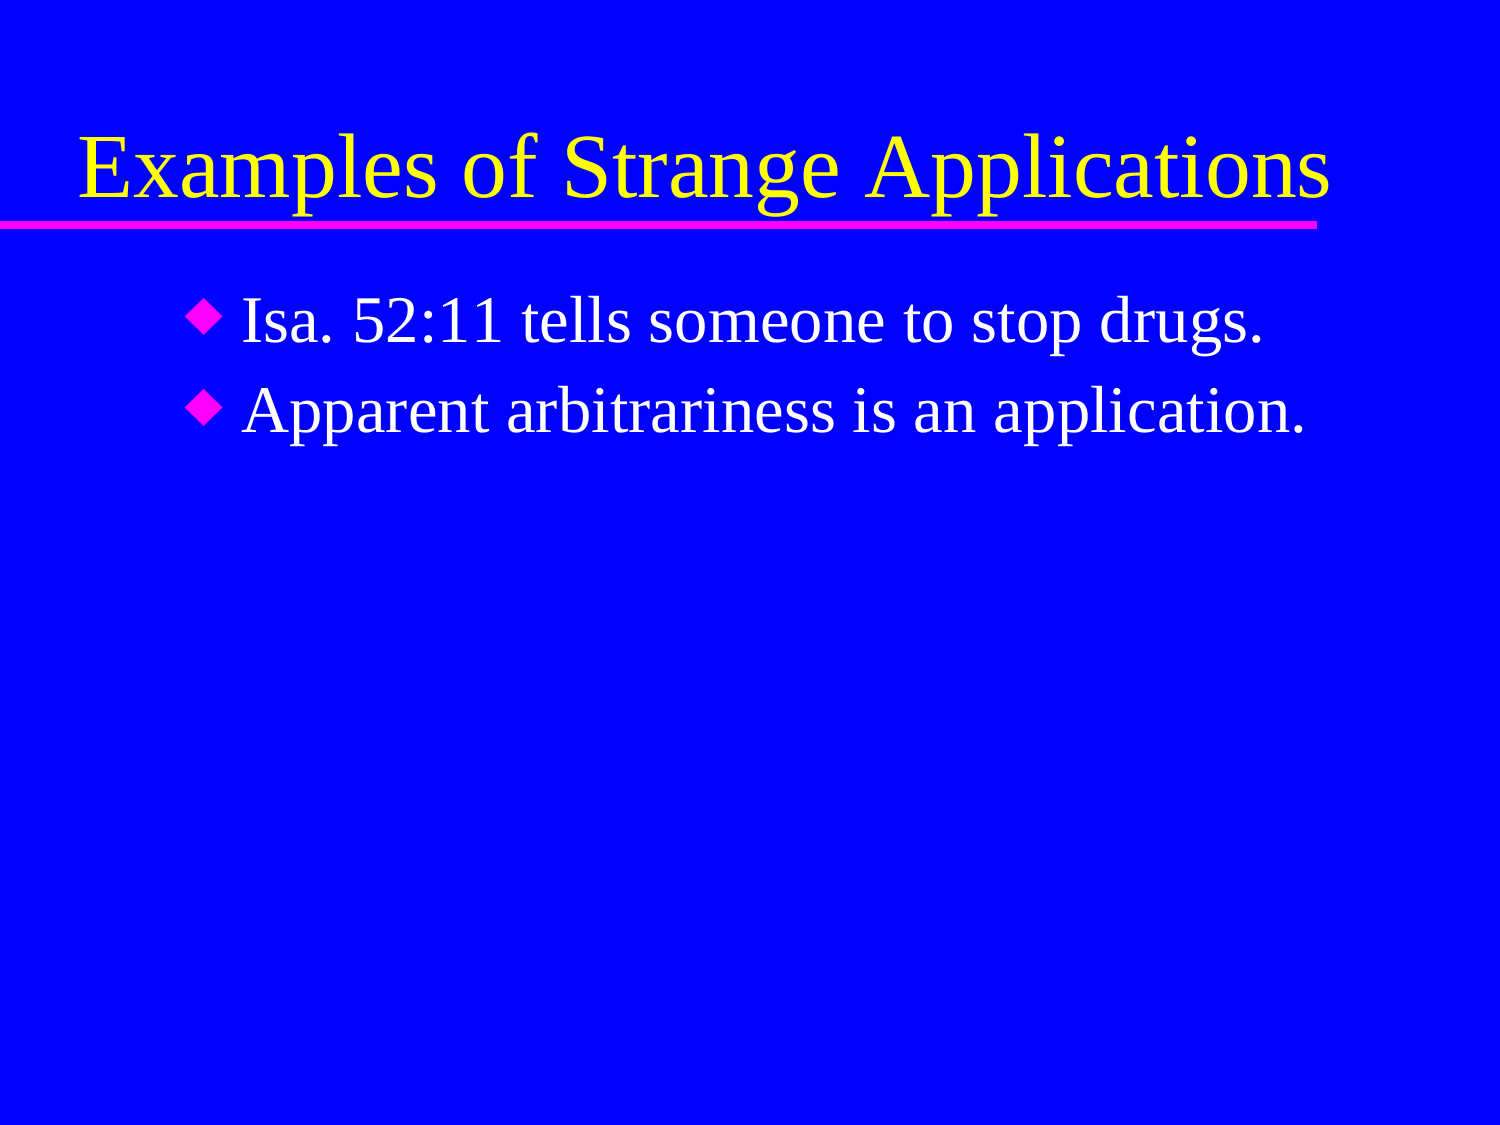

# Examples of Strange Applications
Isa. 52:11 tells someone to stop drugs.
Apparent arbitrariness is an application.